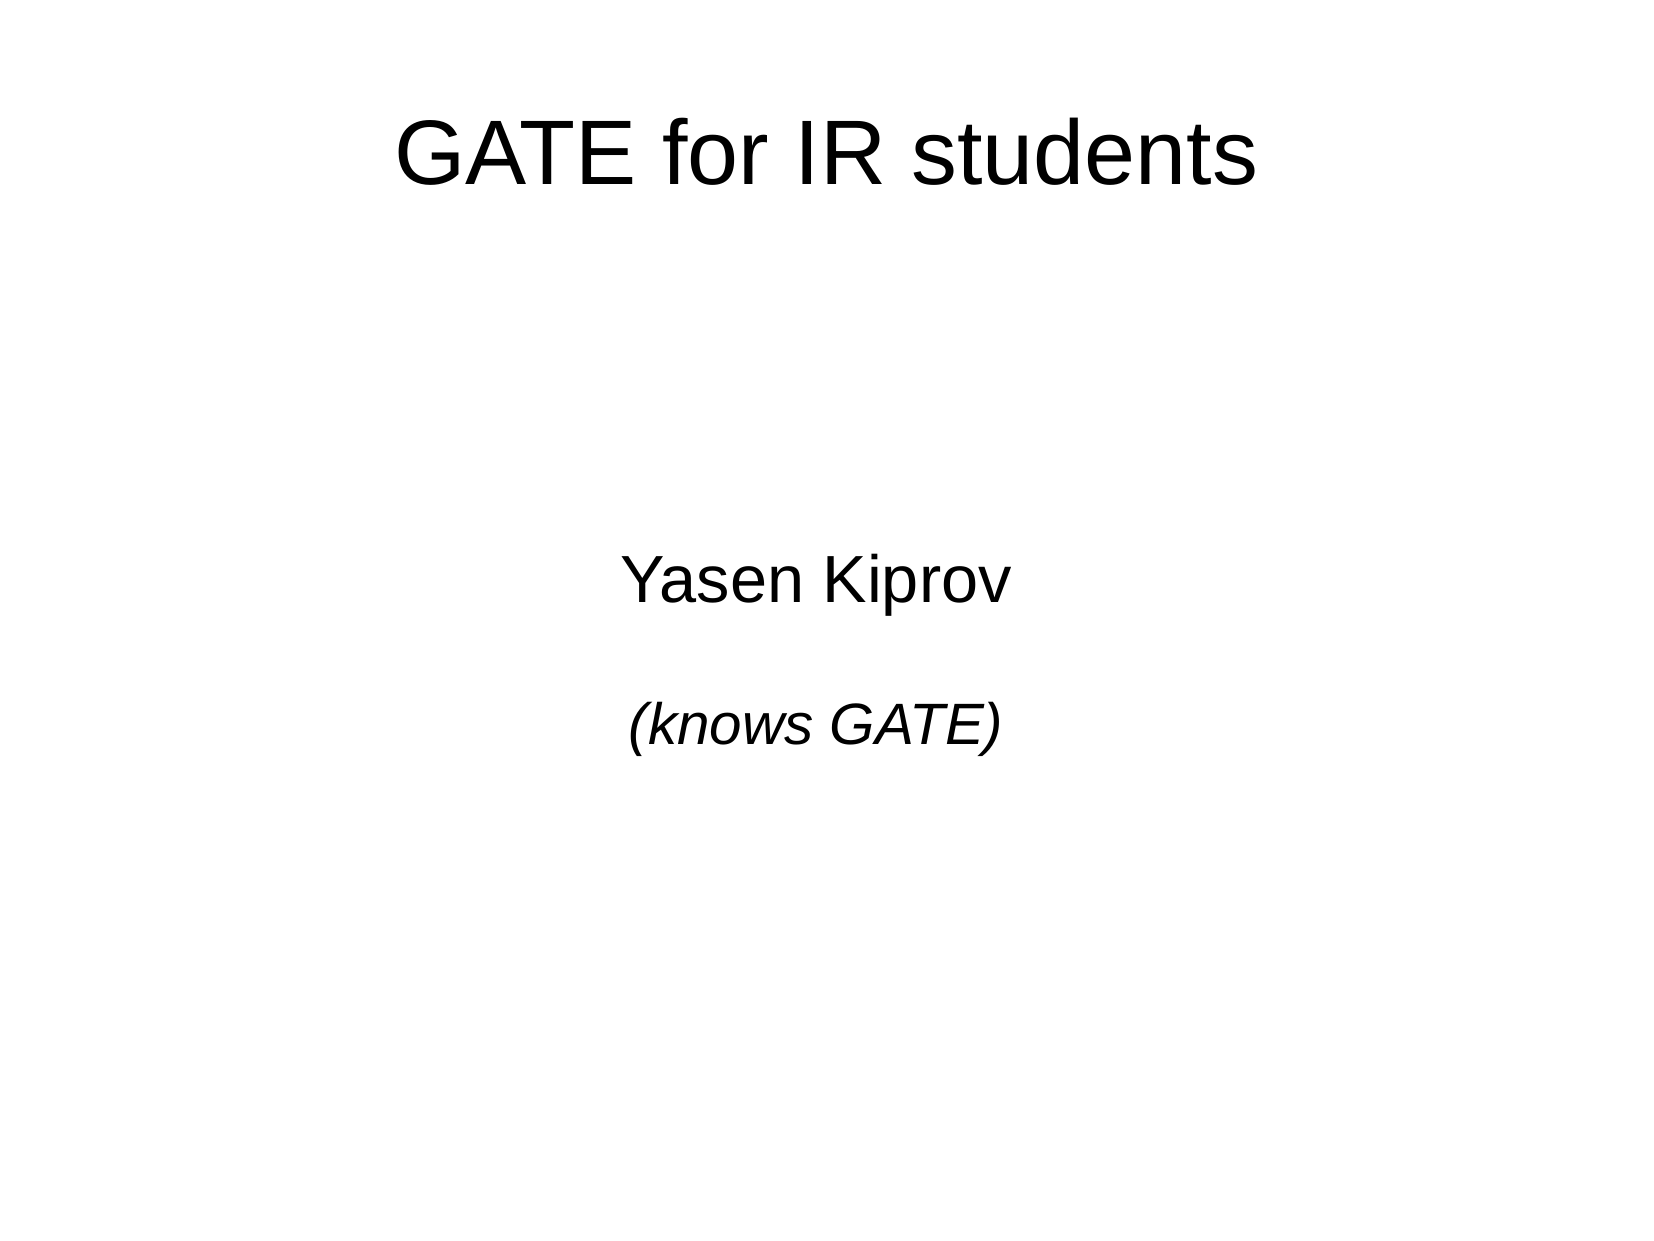

# GATE for IR students
Yasen Kiprov
(knows GATE)